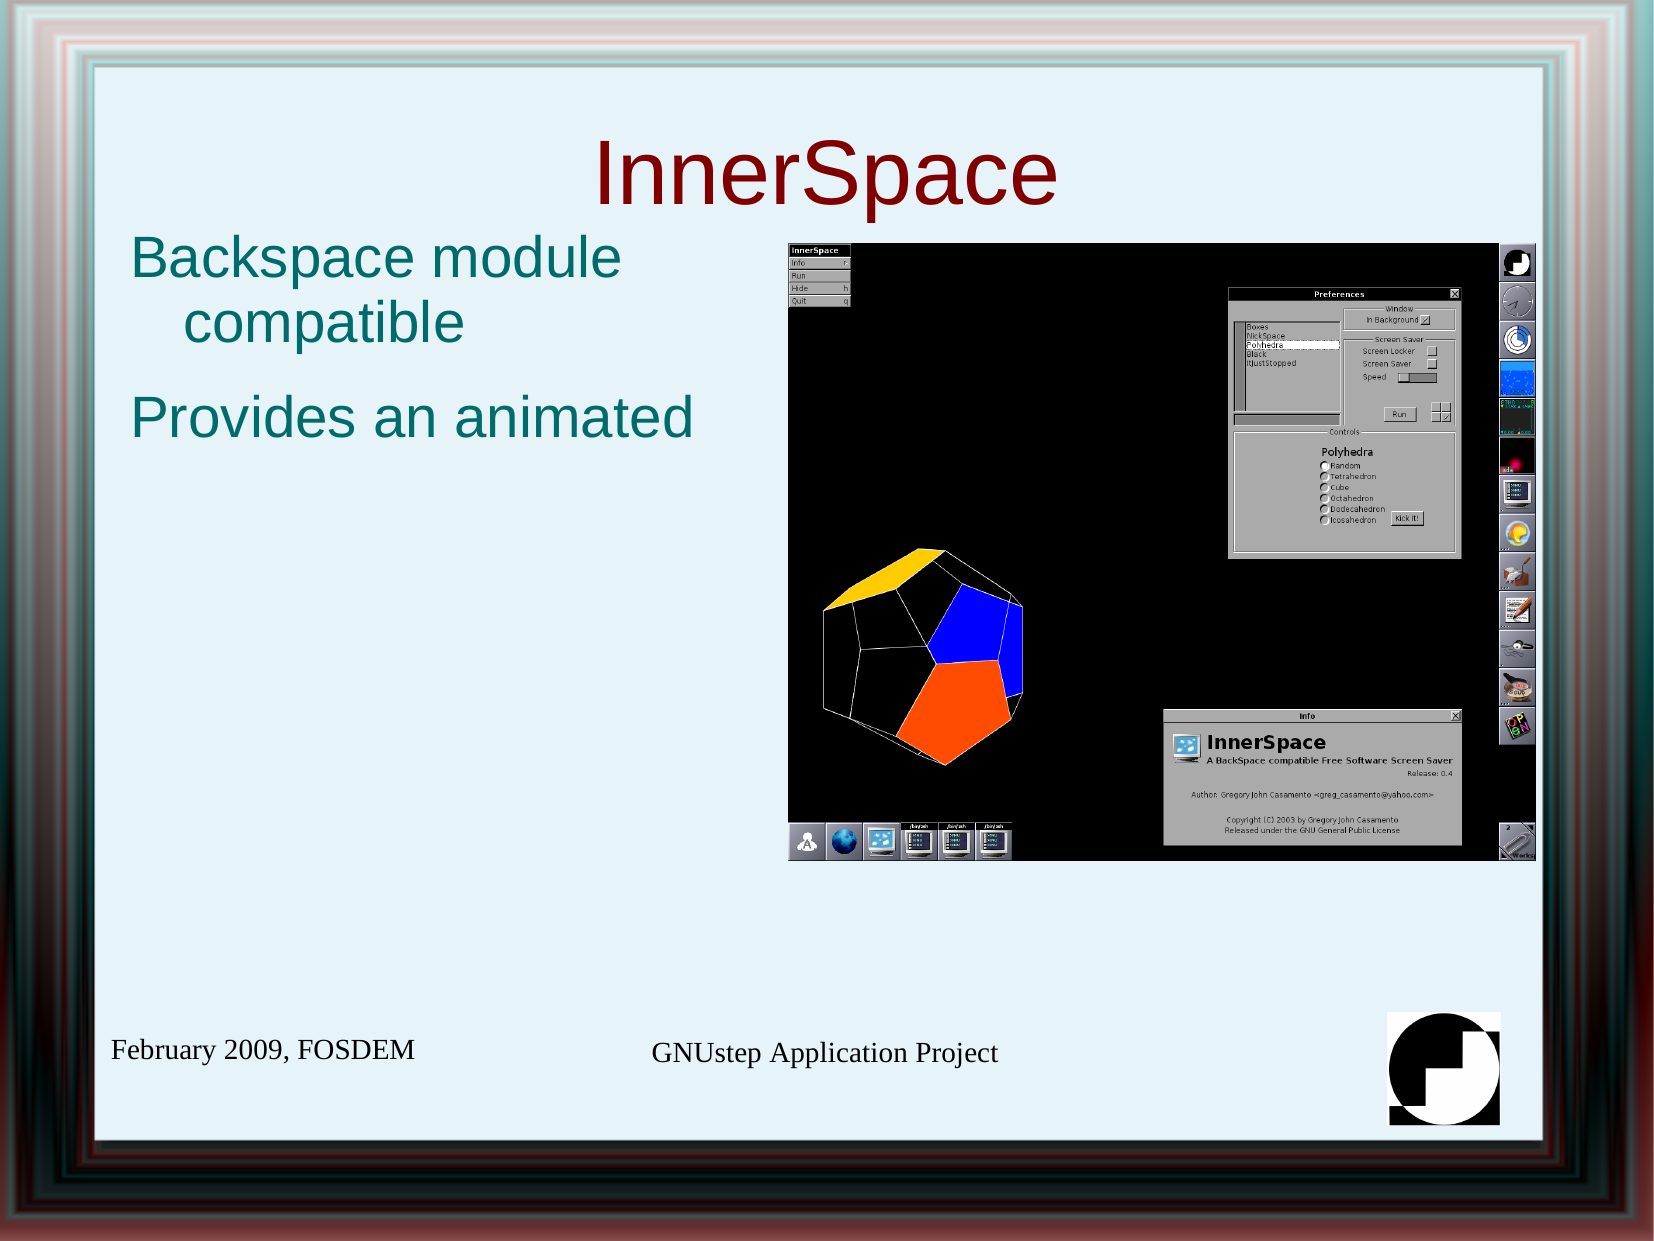

# InnerSpace
Backspace module compatible
Provides an animated backdrop